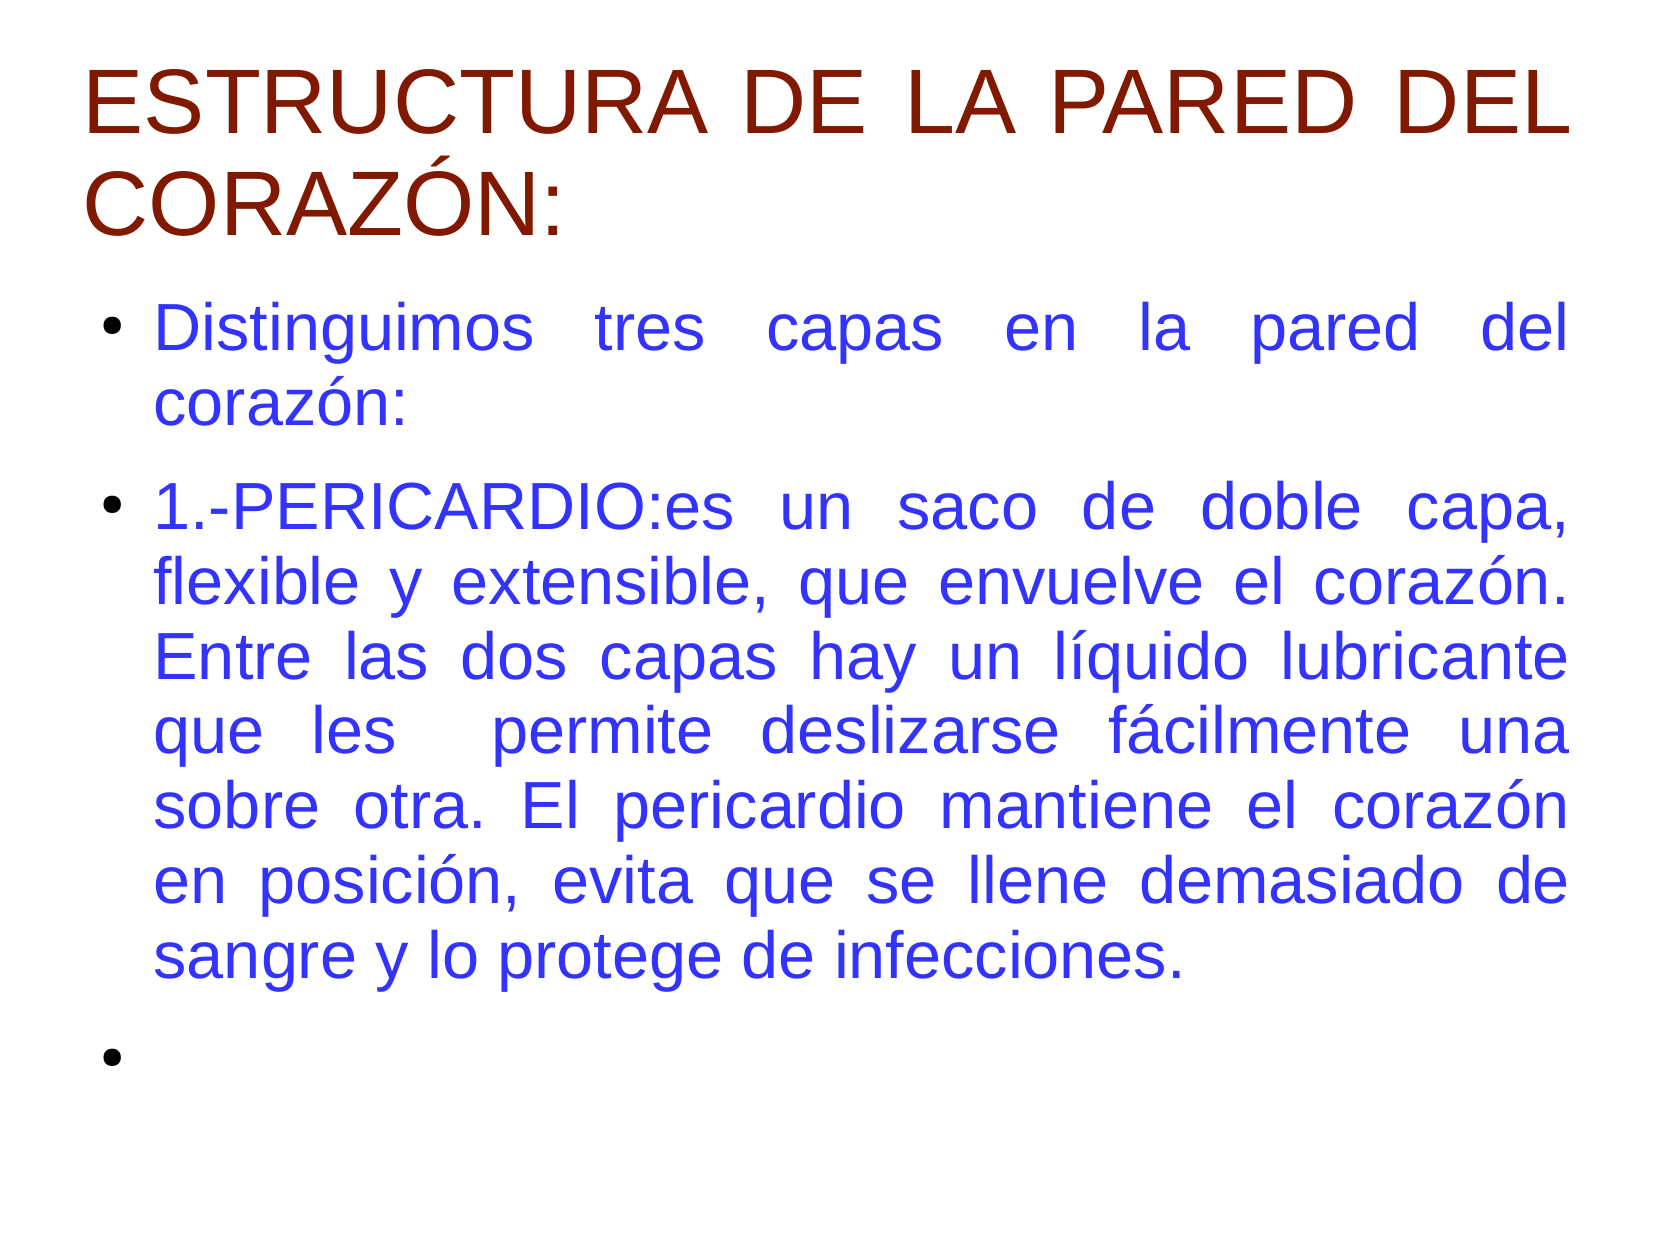

# ESTRUCTURA DE LA PARED DEL CORAZÓN:
Distinguimos tres capas en la pared del corazón:
1.-PERICARDIO:es un saco de doble capa, flexible y extensible, que envuelve el corazón. Entre las dos capas hay un líquido lubricante que les permite deslizarse fácilmente una sobre otra. El pericardio mantiene el corazón en posición, evita que se llene demasiado de sangre y lo protege de infecciones.